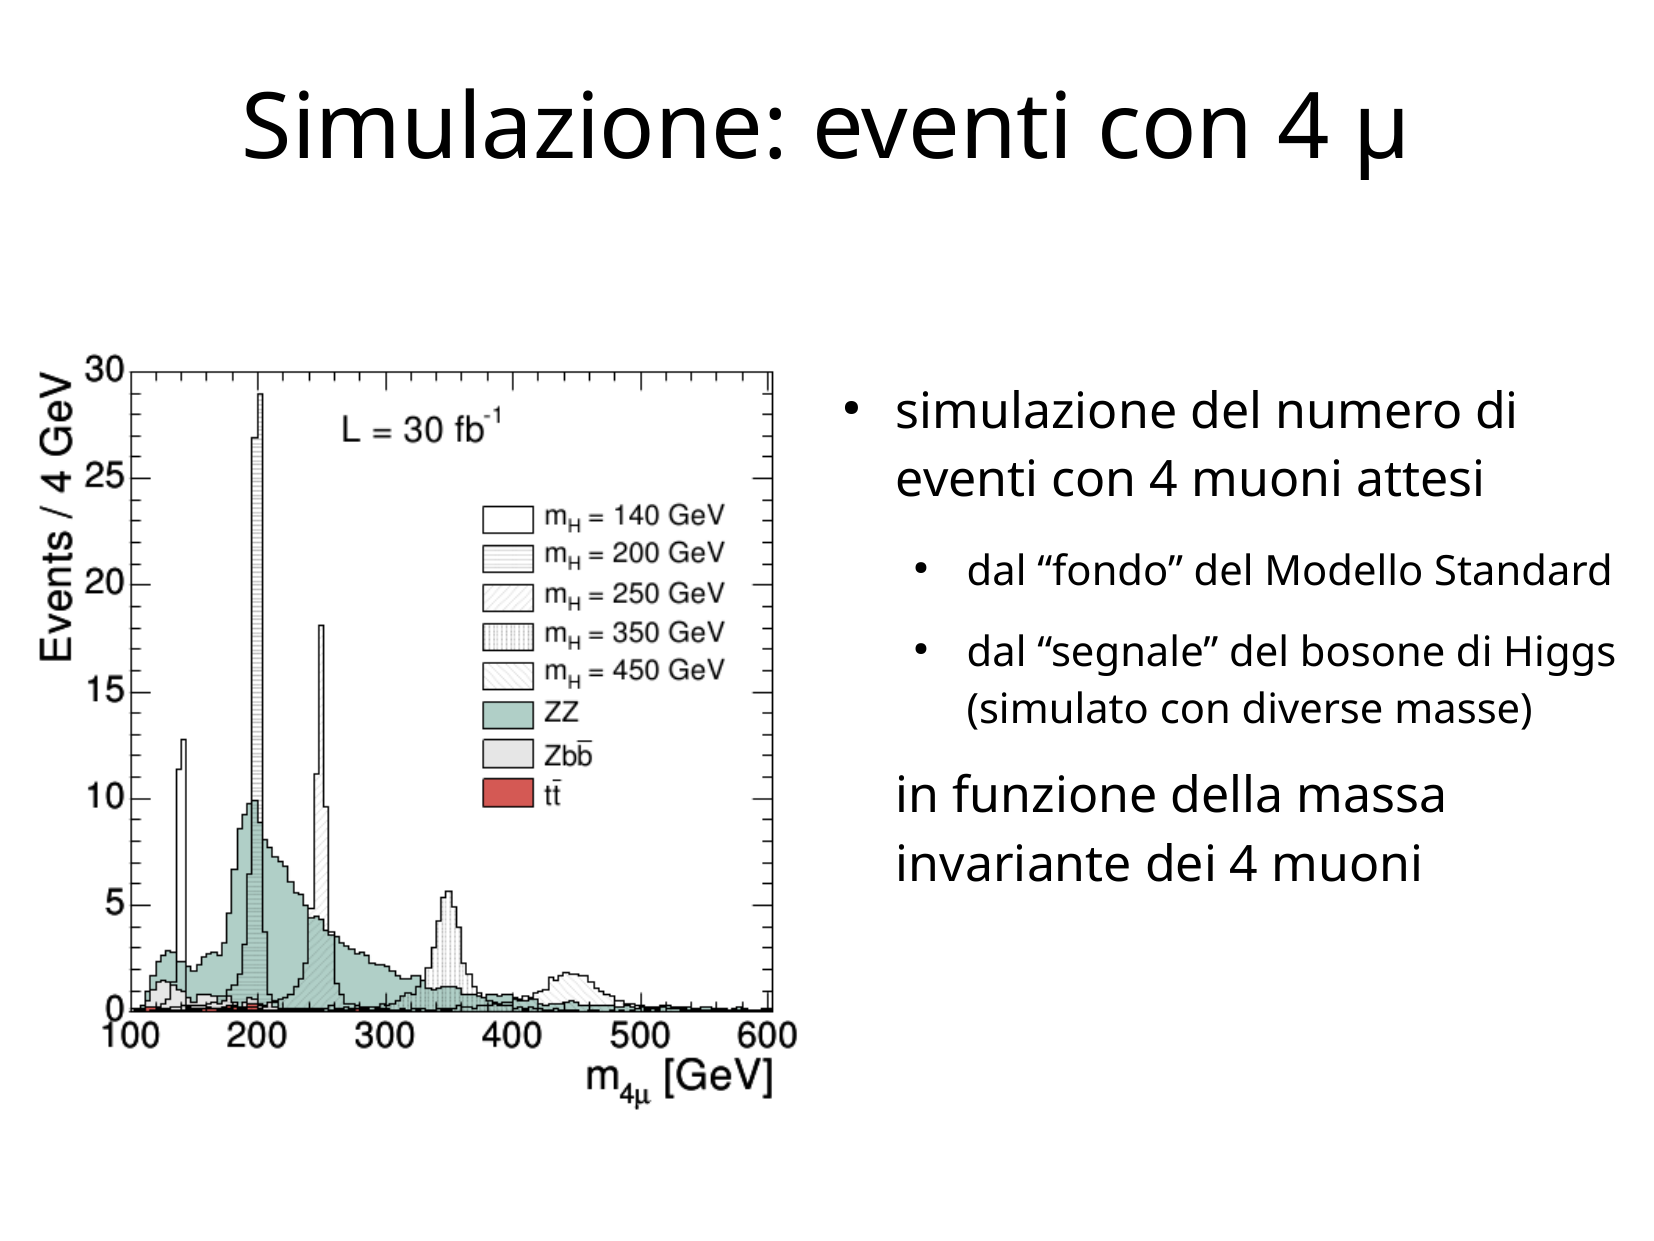

# Simulazione: eventi con 4 µ
simulazione del numero di eventi con 4 muoni attesi
dal “fondo” del Modello Standard
dal “segnale” del bosone di Higgs (simulato con diverse masse)
in funzione della massa invariante dei 4 muoni